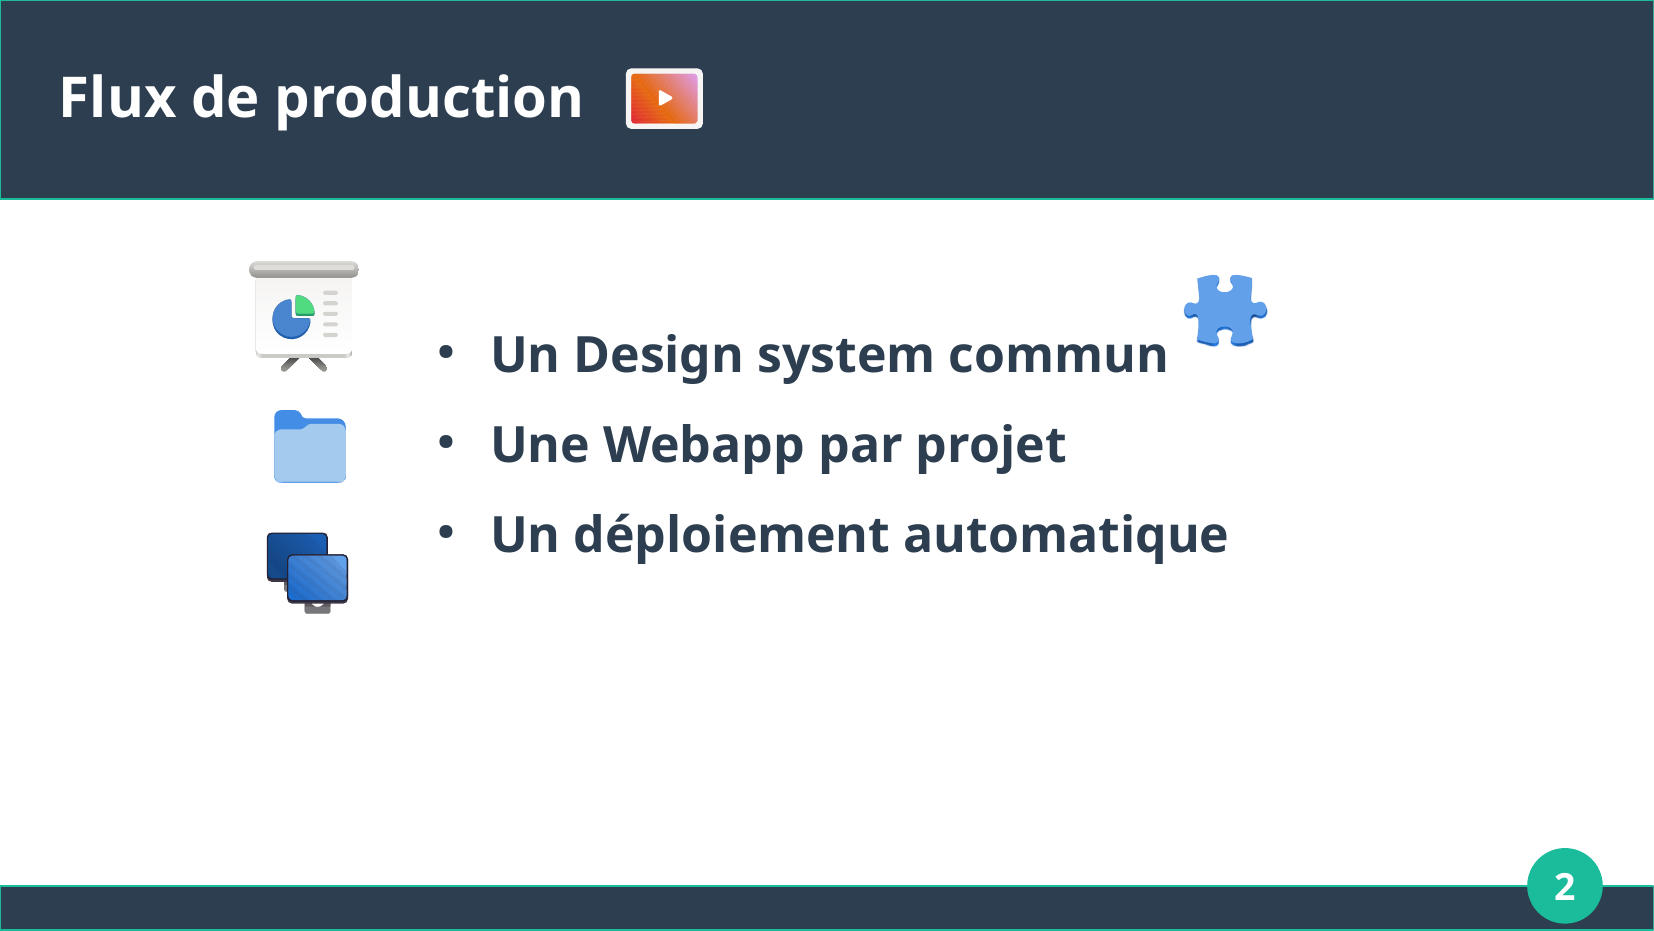

# Flux de production
Un Design system commun
Une Webapp par projet
Un déploiement automatique
2